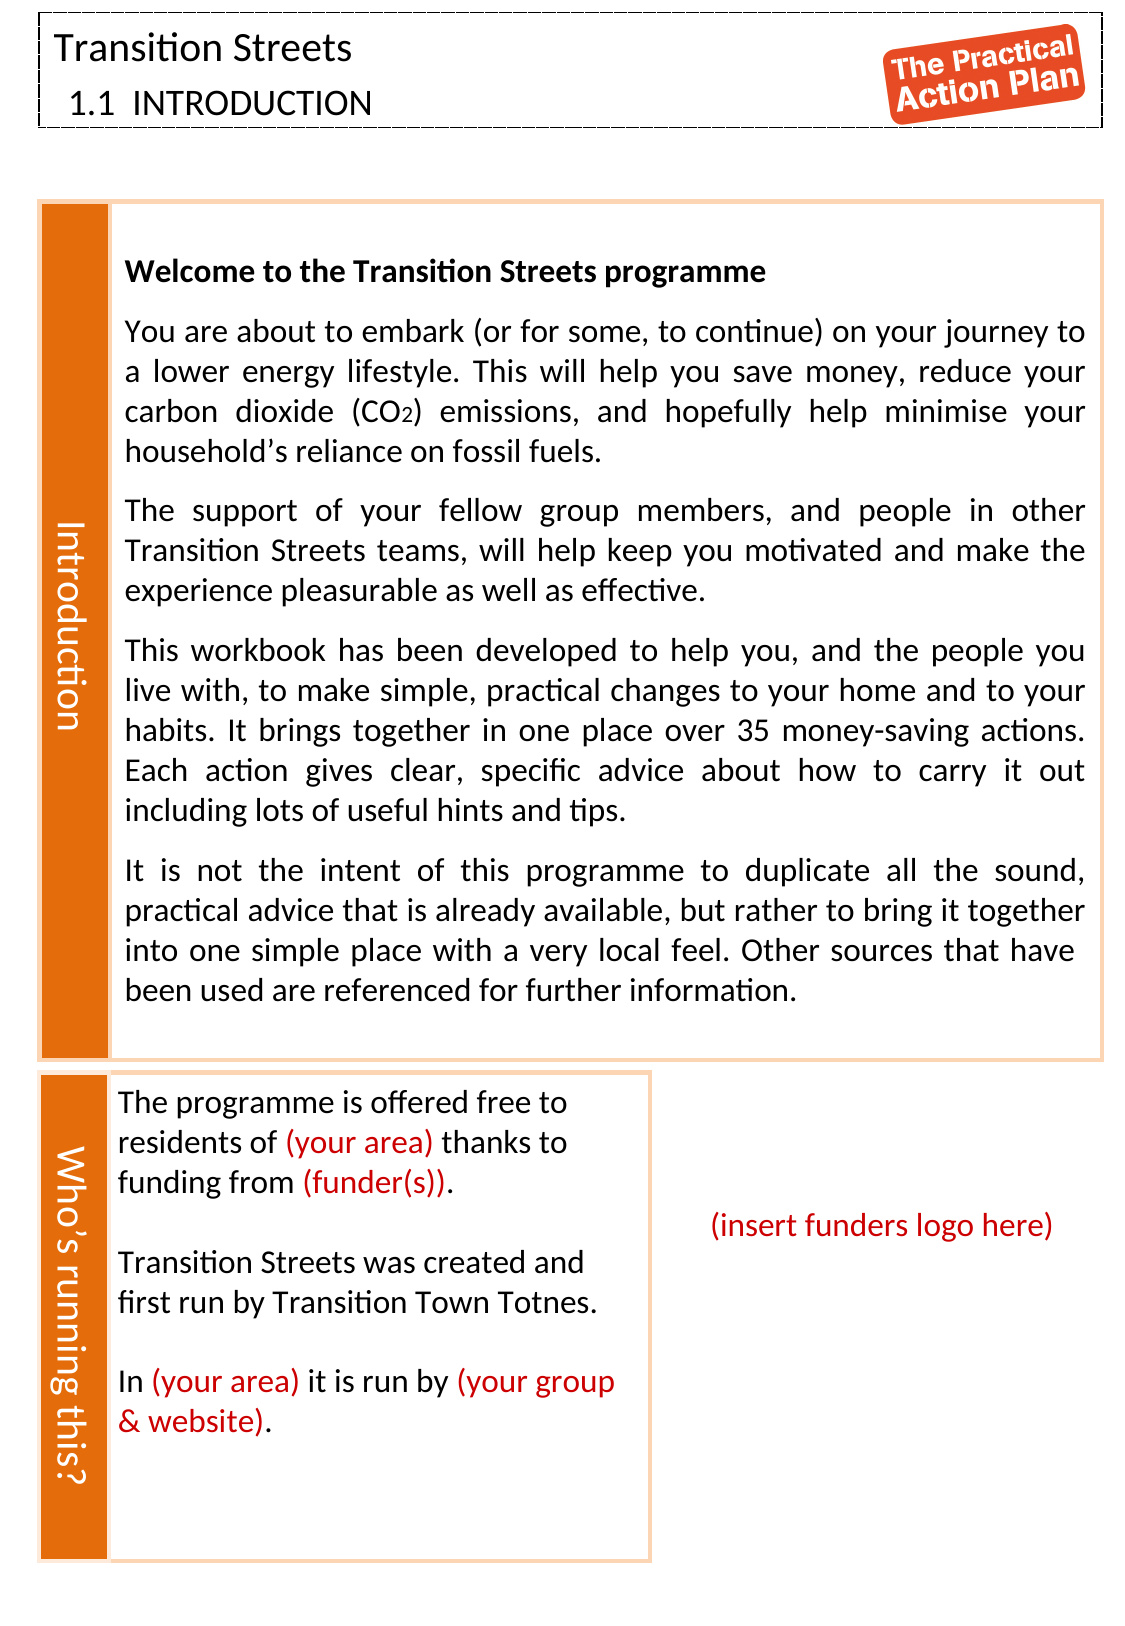

1.1 INTRODUCTION
Introduction
Welcome to the Transition Streets programme
You are about to embark (or for some, to continue) on your journey to a lower energy lifestyle. This will help you save money, reduce your carbon dioxide (CO2) emissions, and hopefully help minimise your household’s reliance on fossil fuels.
The support of your fellow group members, and people in other Transition Streets teams, will help keep you motivated and make the experience pleasurable as well as effective.
This workbook has been developed to help you, and the people you live with, to make simple, practical changes to your home and to your habits. It brings together in one place over 35 money-saving actions. Each action gives clear, specific advice about how to carry it out including lots of useful hints and tips.
It is not the intent of this programme to duplicate all the sound, practical advice that is already available, but rather to bring it together into one simple place with a very local feel. Other sources that have been used are referenced for further information.
Who’s running this?
The programme is offered free to residents of (your area) thanks to funding from (funder(s)).
Transition Streets was created and first run by Transition Town Totnes.
In (your area) it is run by (your group & website).
(insert funders logo here)